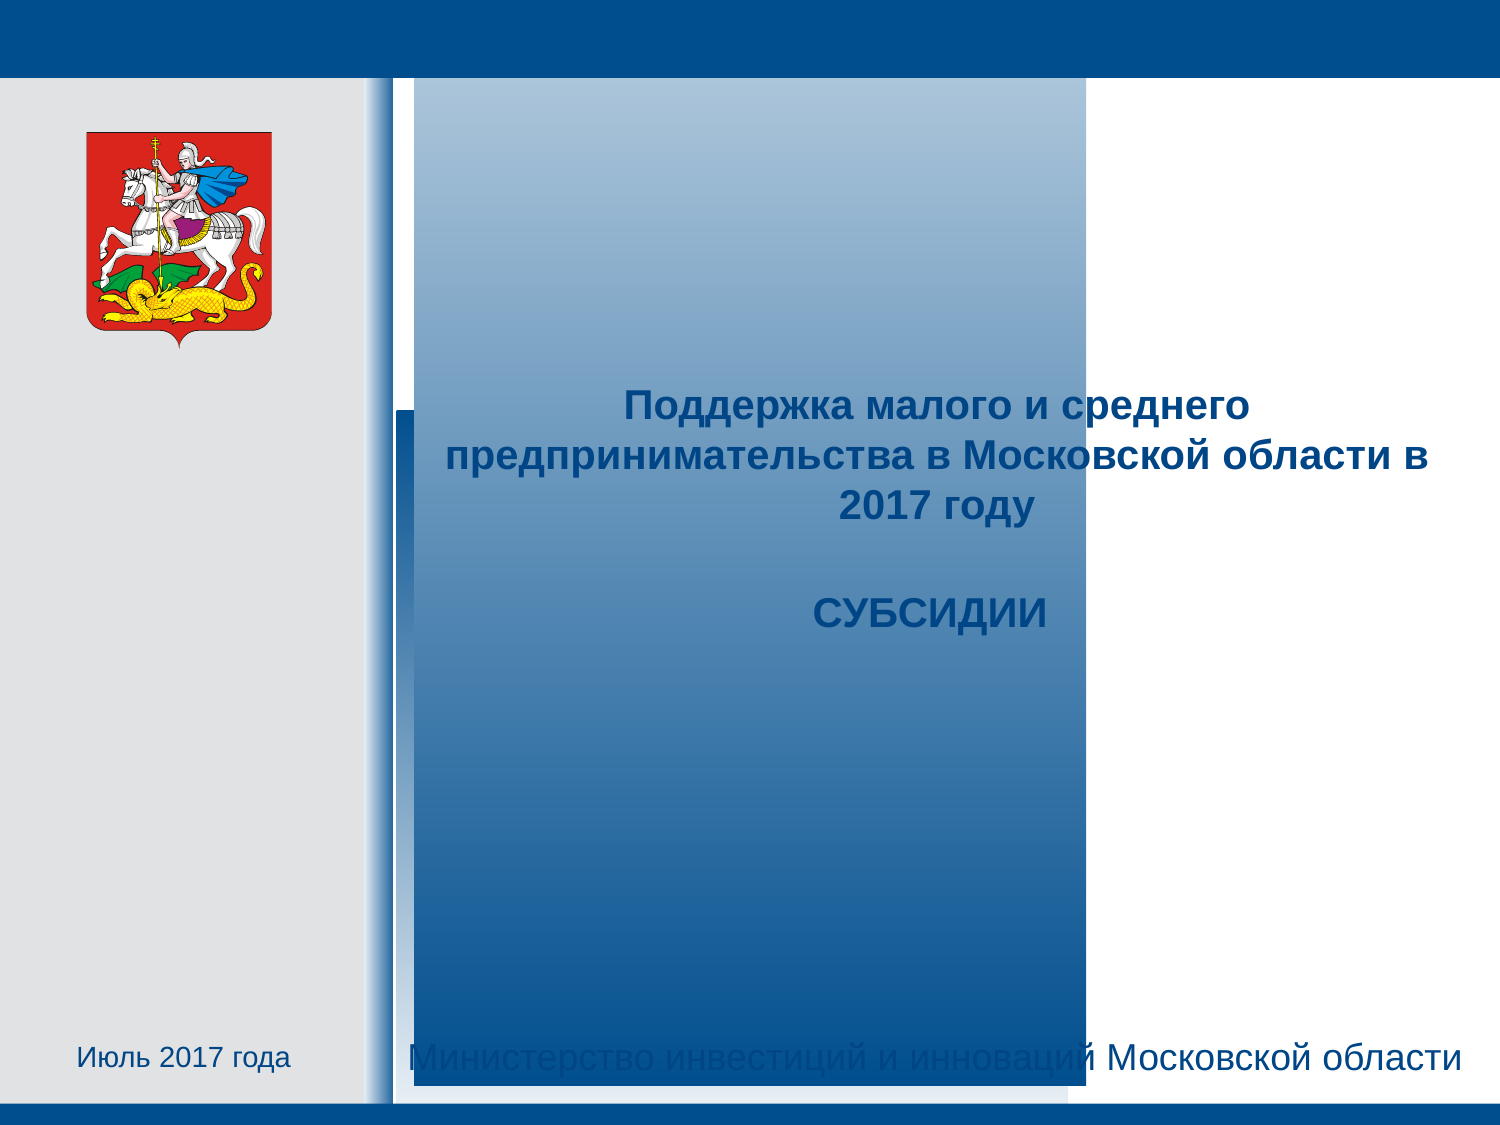

# Поддержка малого и среднего предпринимательства в Московской области в 2017 году СУБСИДИИ
Министерство инвестиций и инноваций Московской области
Июль 2017 года